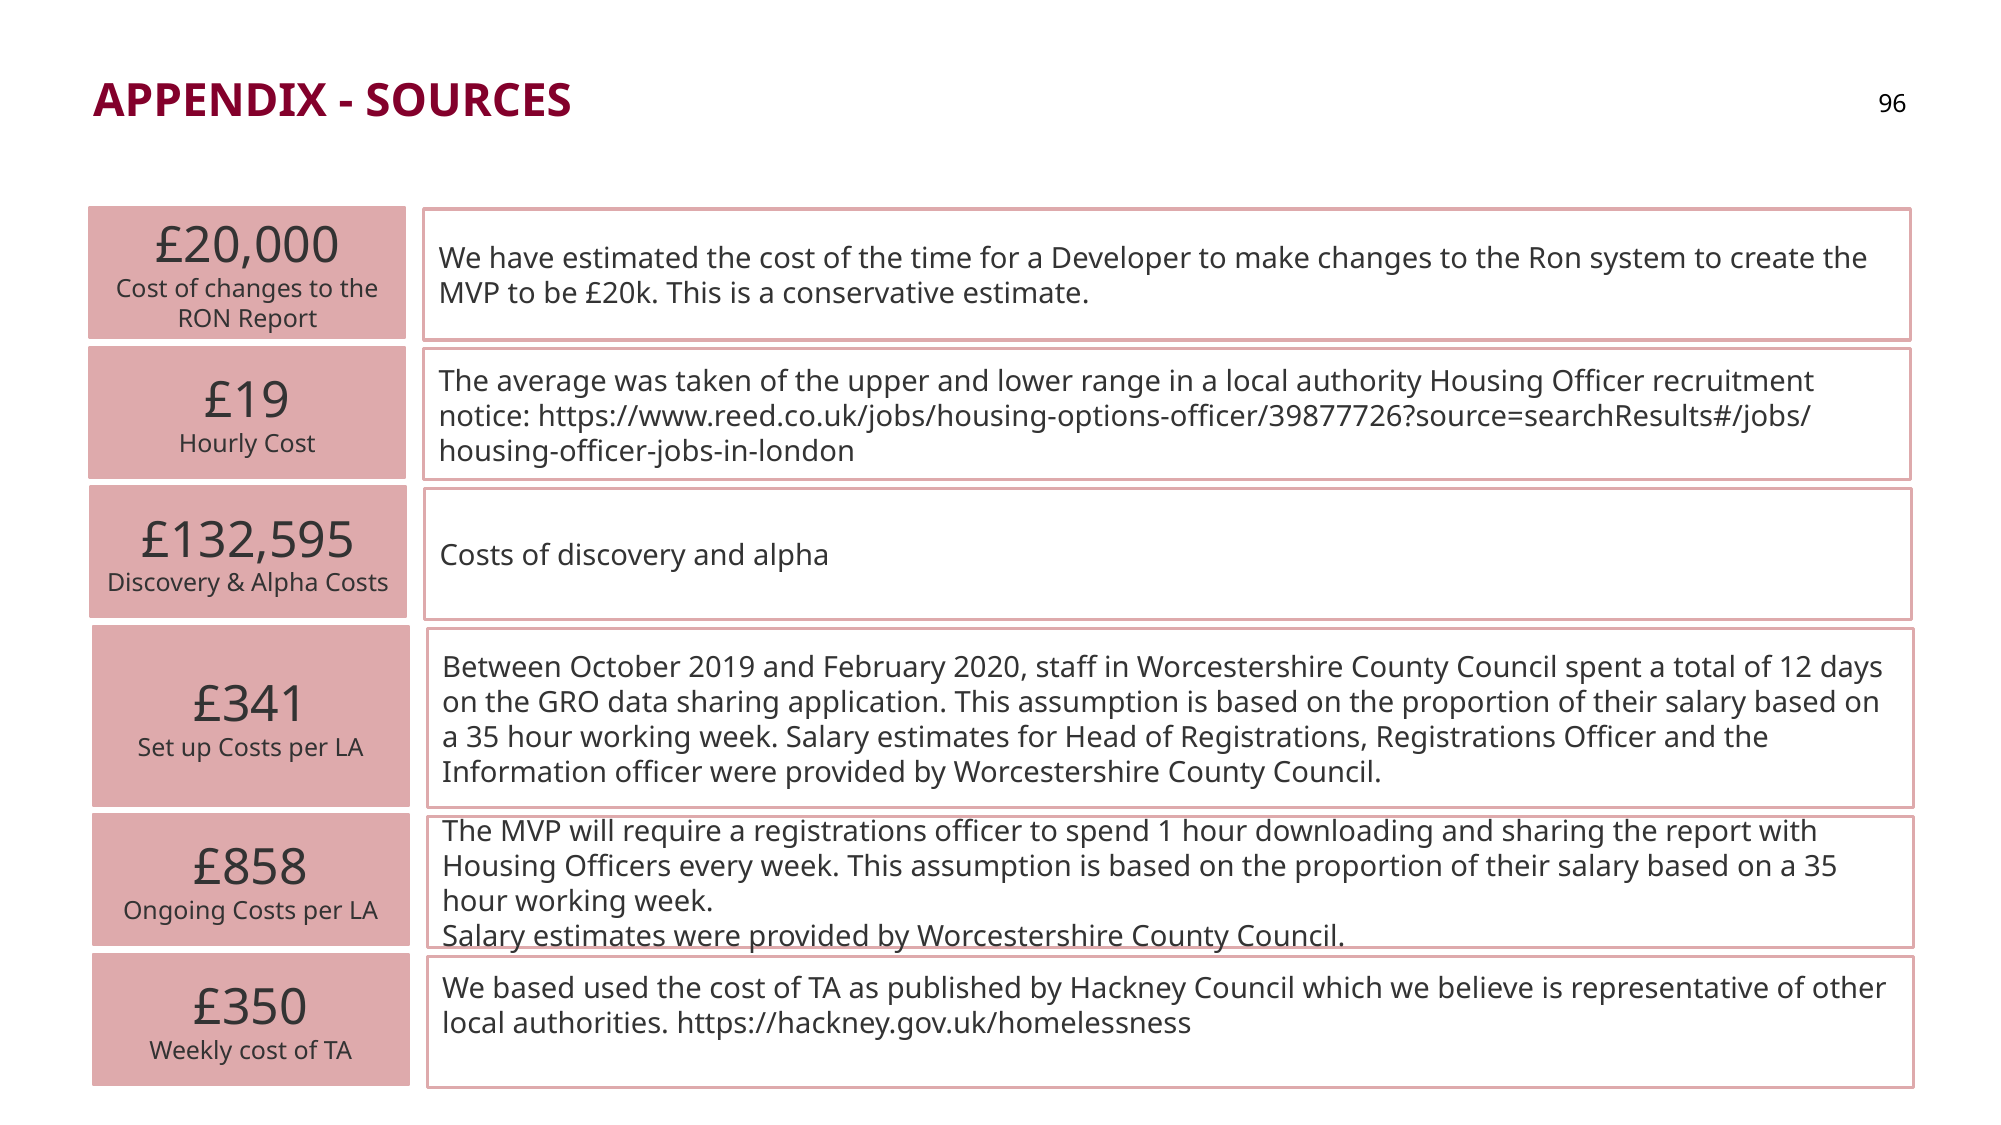

# APPENDIX - SOURCES
£20,000
Cost of changes to the RON Report
We have estimated the cost of the time for a Developer to make changes to the Ron system to create the MVP to be £20k. This is a conservative estimate.
£19
Hourly Cost
The average was taken of the upper and lower range in a local authority Housing Officer recruitment notice: https://www.reed.co.uk/jobs/housing-options-officer/39877726?source=searchResults#/jobs/housing-officer-jobs-in-london
£132,595
Discovery & Alpha Costs
Costs of discovery and alpha
£341
Set up Costs per LA
Between October 2019 and February 2020, staff in Worcestershire County Council spent a total of 12 days on the GRO data sharing application. This assumption is based on the proportion of their salary based on a 35 hour working week. Salary estimates for Head of Registrations, Registrations Officer and the Information officer were provided by Worcestershire County Council.
£858
Ongoing Costs per LA
The MVP will require a registrations officer to spend 1 hour downloading and sharing the report with Housing Officers every week. This assumption is based on the proportion of their salary based on a 35 hour working week.
Salary estimates were provided by Worcestershire County Council.
£350
Weekly cost of TA
We based used the cost of TA as published by Hackney Council which we believe is representative of other local authorities. https://hackney.gov.uk/homelessness